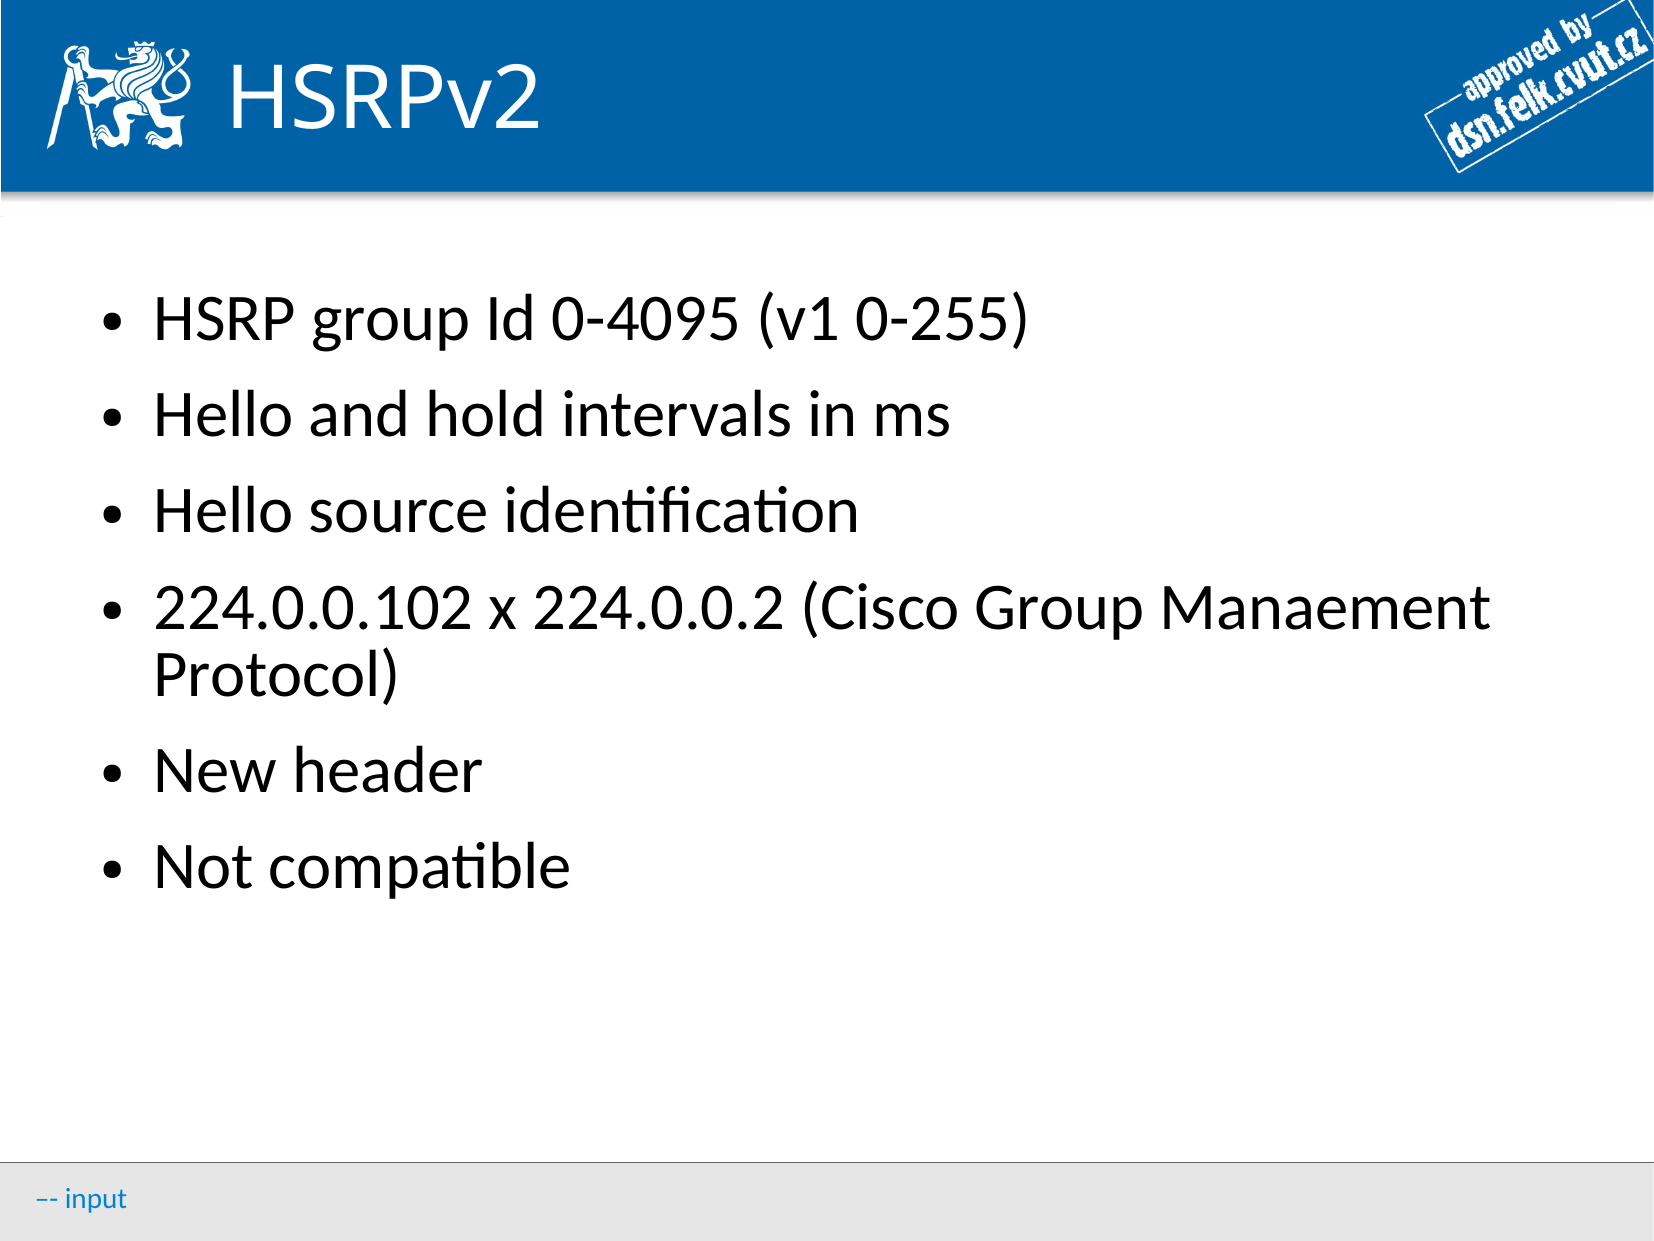

# HSRPv2
HSRP group Id 0-4095 (v1 0-255)
Hello and hold intervals in ms
Hello source identification
224.0.0.102 x 224.0.0.2 (Cisco Group Manaement Protocol)
New header
Not compatible